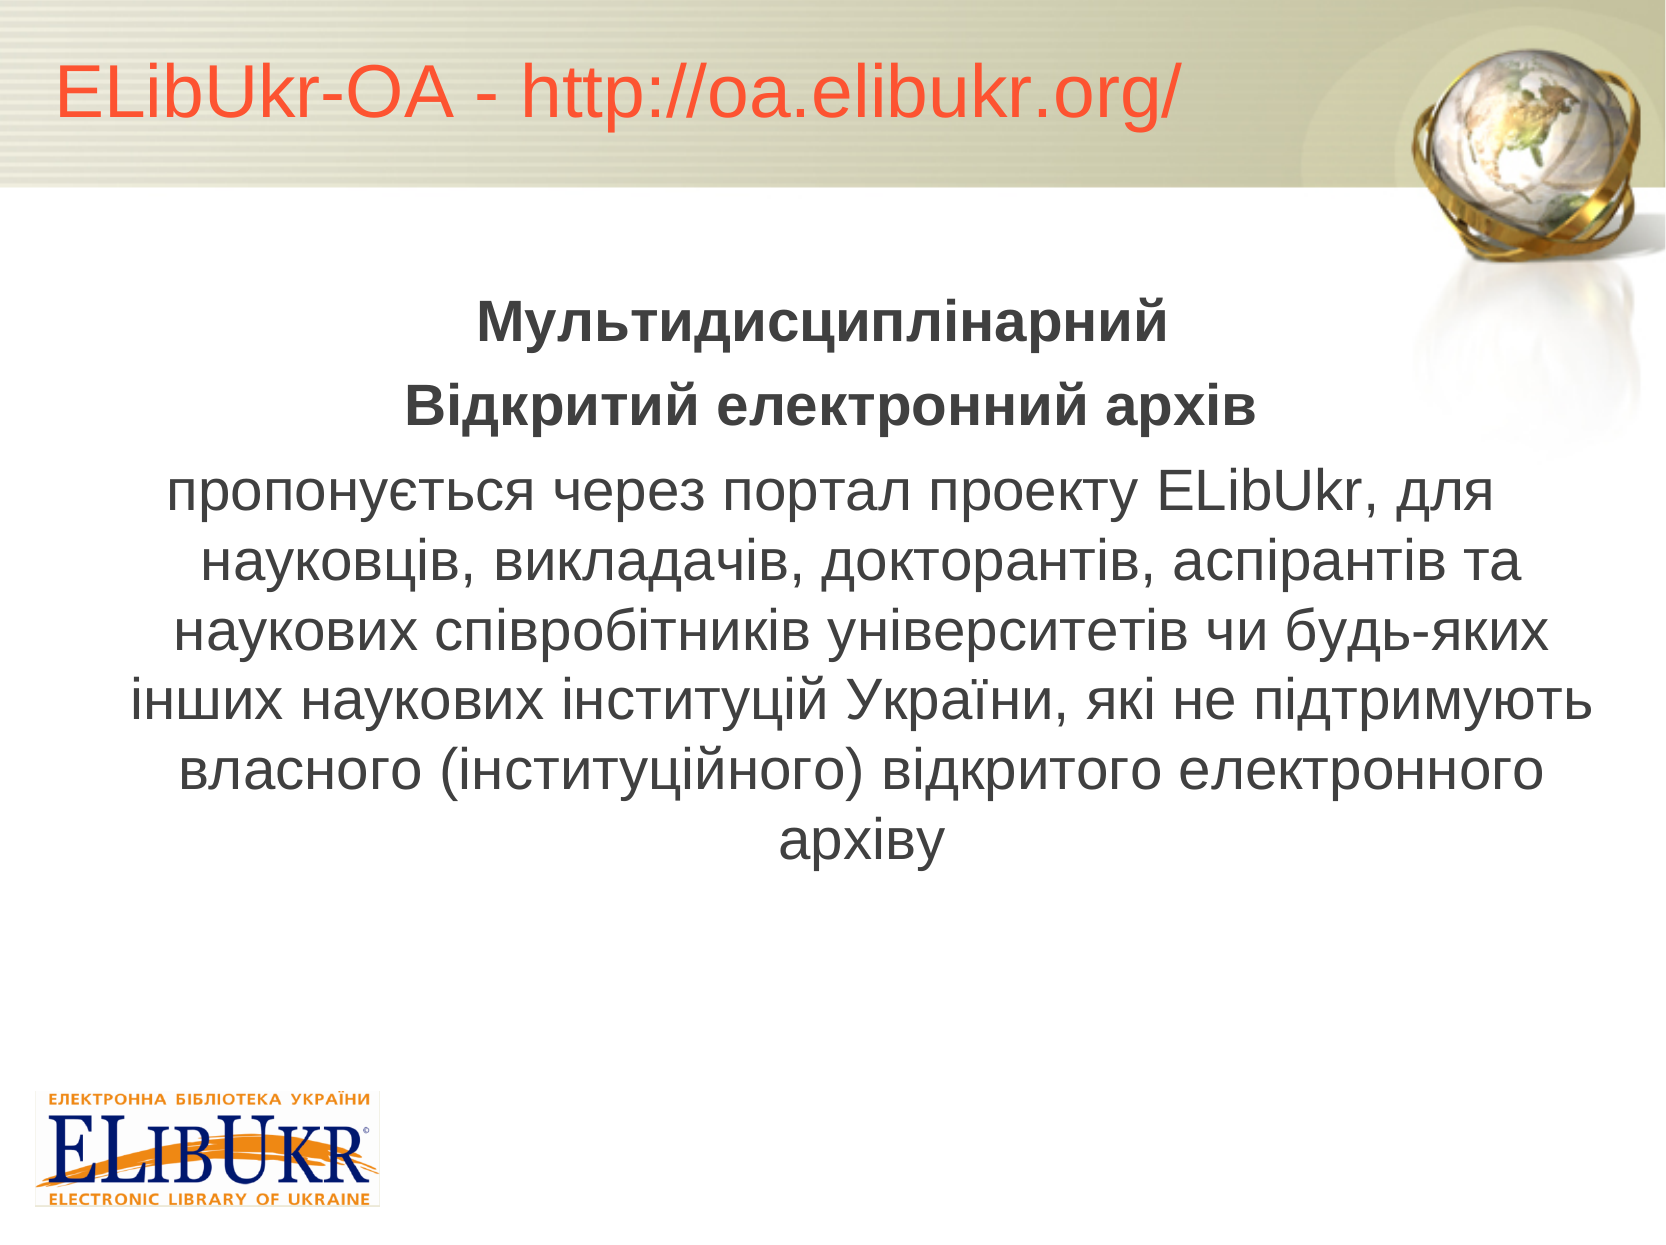

# ELibUkr-OA - http://oa.elibukr.org/
Мультидисциплінарний
Відкритий електронний архів
пропонується через портал проекту ELibUkr, для науковців, викладачів, докторантів, аспірантів та наукових співробітників університетів чи будь-яких інших наукових інституцій України, які не підтримують власного (інституційного) відкритого електронного архіву